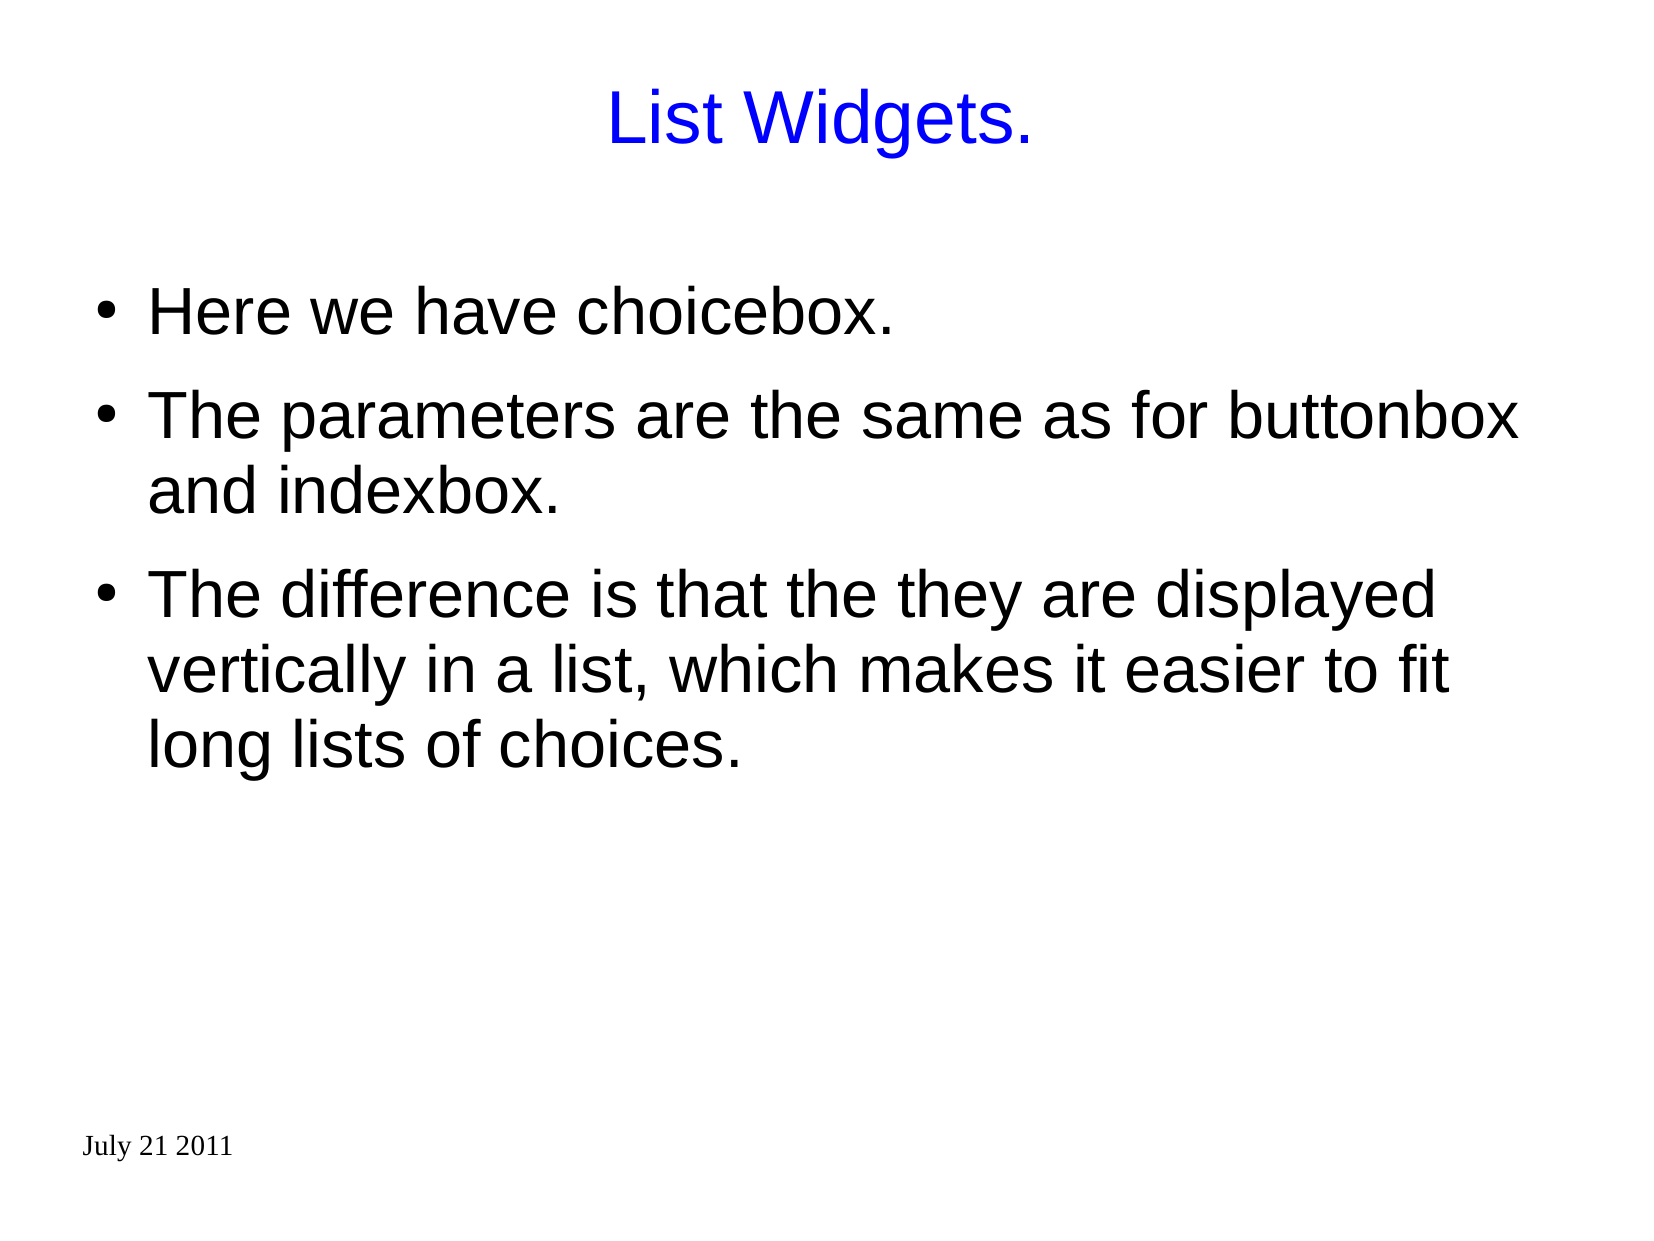

# List Widgets.
Here we have choicebox.
The parameters are the same as for buttonbox and indexbox.
The difference is that the they are displayed vertically in a list, which makes it easier to fit long lists of choices.
July 21 2011